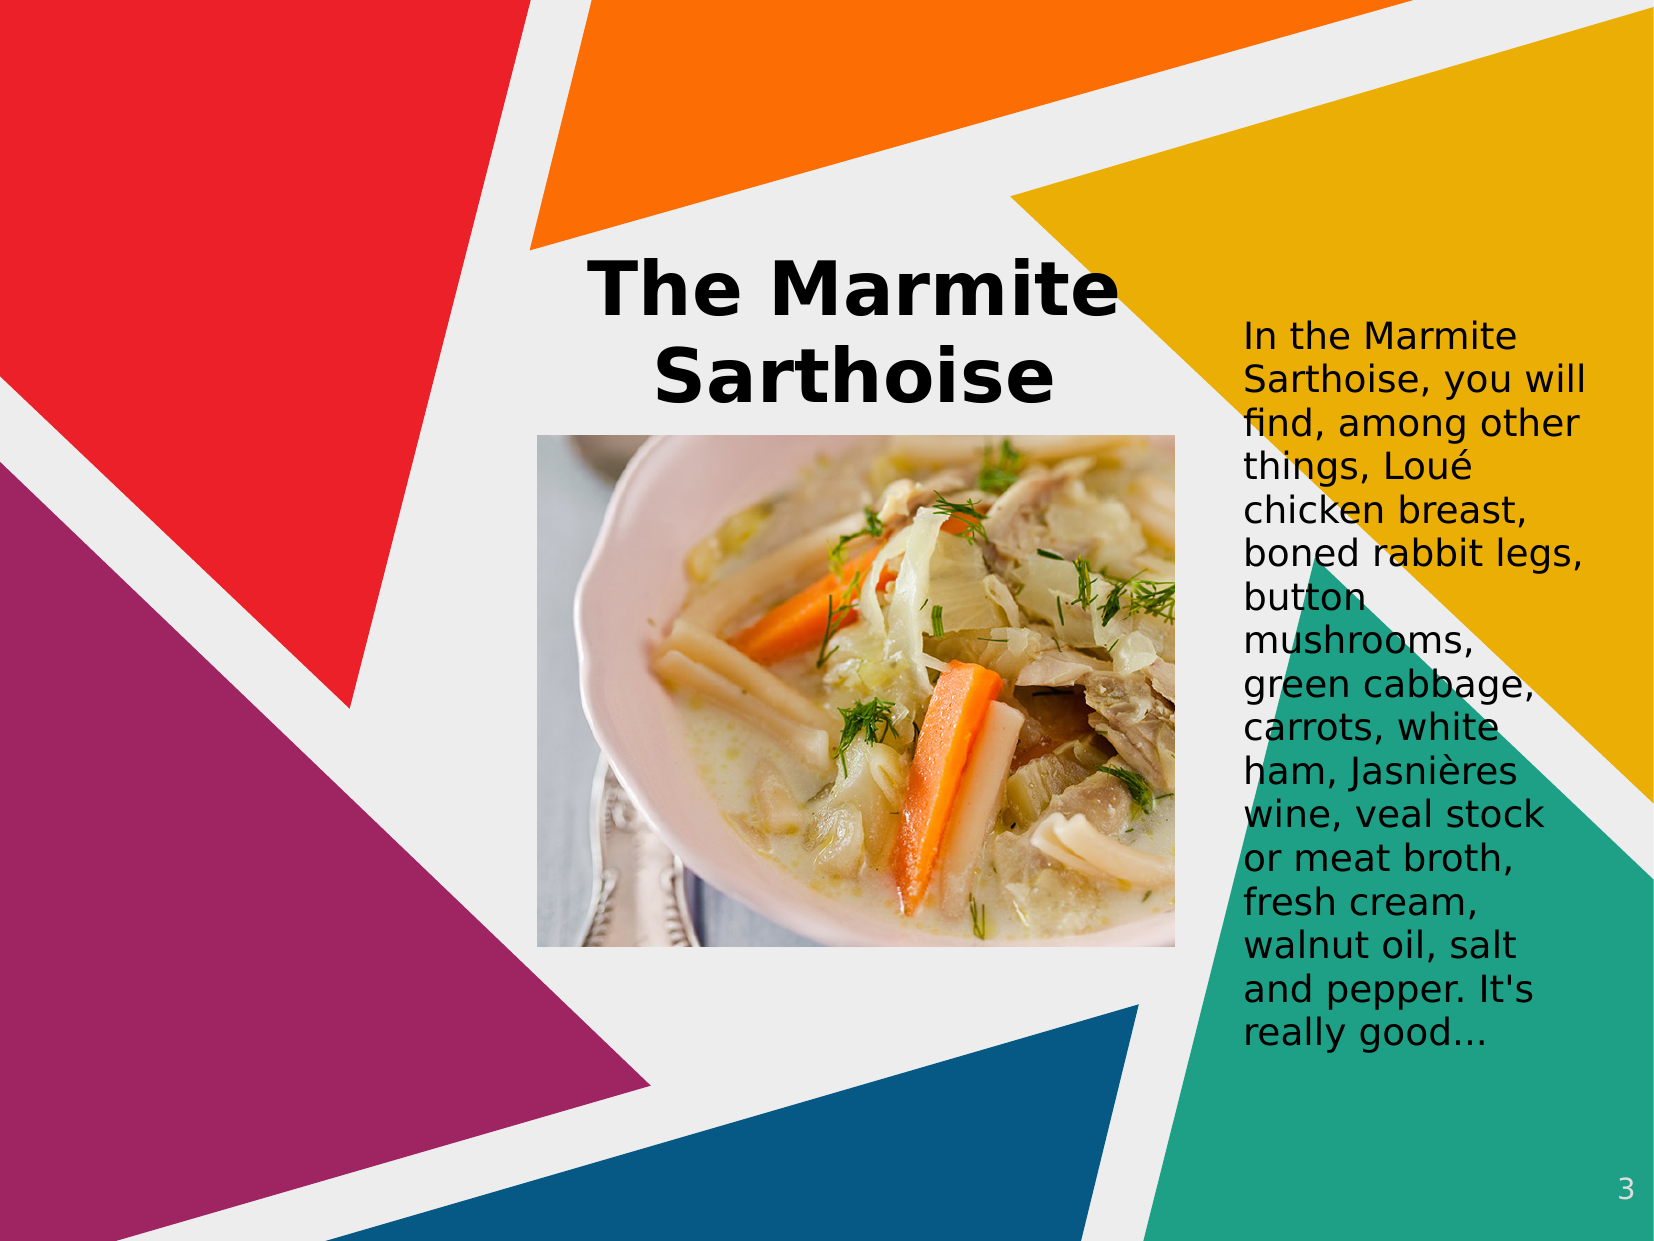

# The Marmite Sarthoise
In the Marmite Sarthoise, you will find, among other things, Loué chicken breast, boned rabbit legs, button mushrooms, green cabbage, carrots, white ham, Jasnières wine, veal stock or meat broth, fresh cream, walnut oil, salt and pepper. It's really good...
3